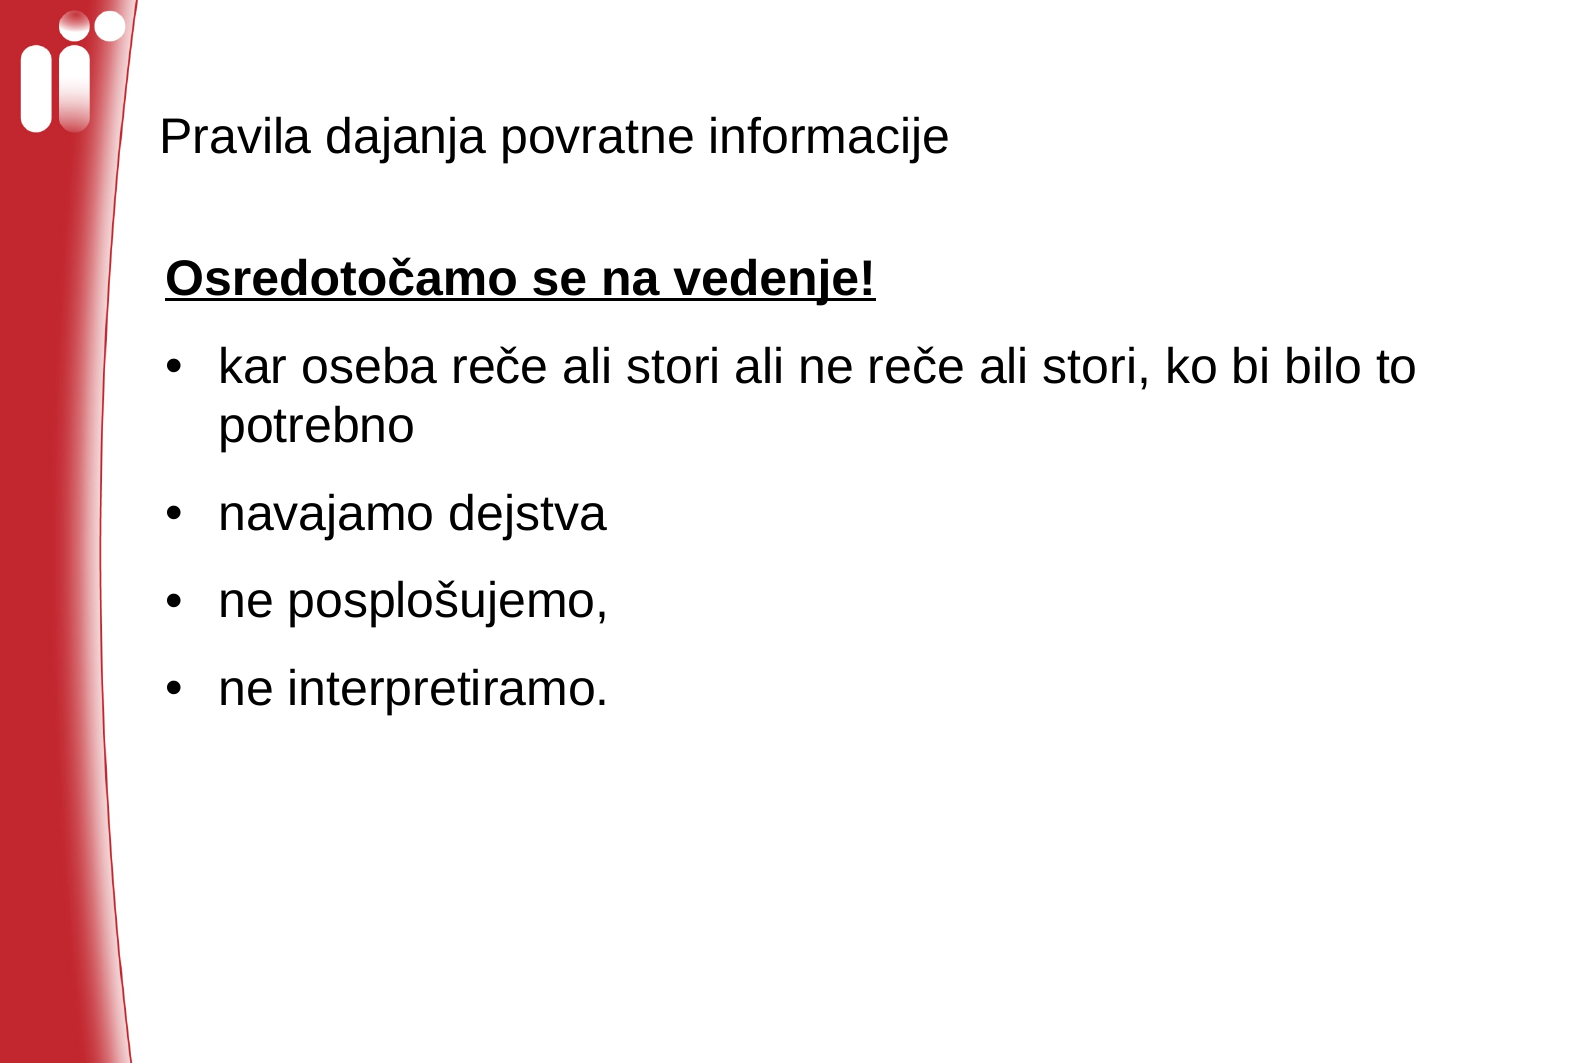

# Pravila dajanja povratne informacije
Osredotočamo se na vedenje!
kar oseba reče ali stori ali ne reče ali stori, ko bi bilo to potrebno
navajamo dejstva
ne posplošujemo,
ne interpretiramo.